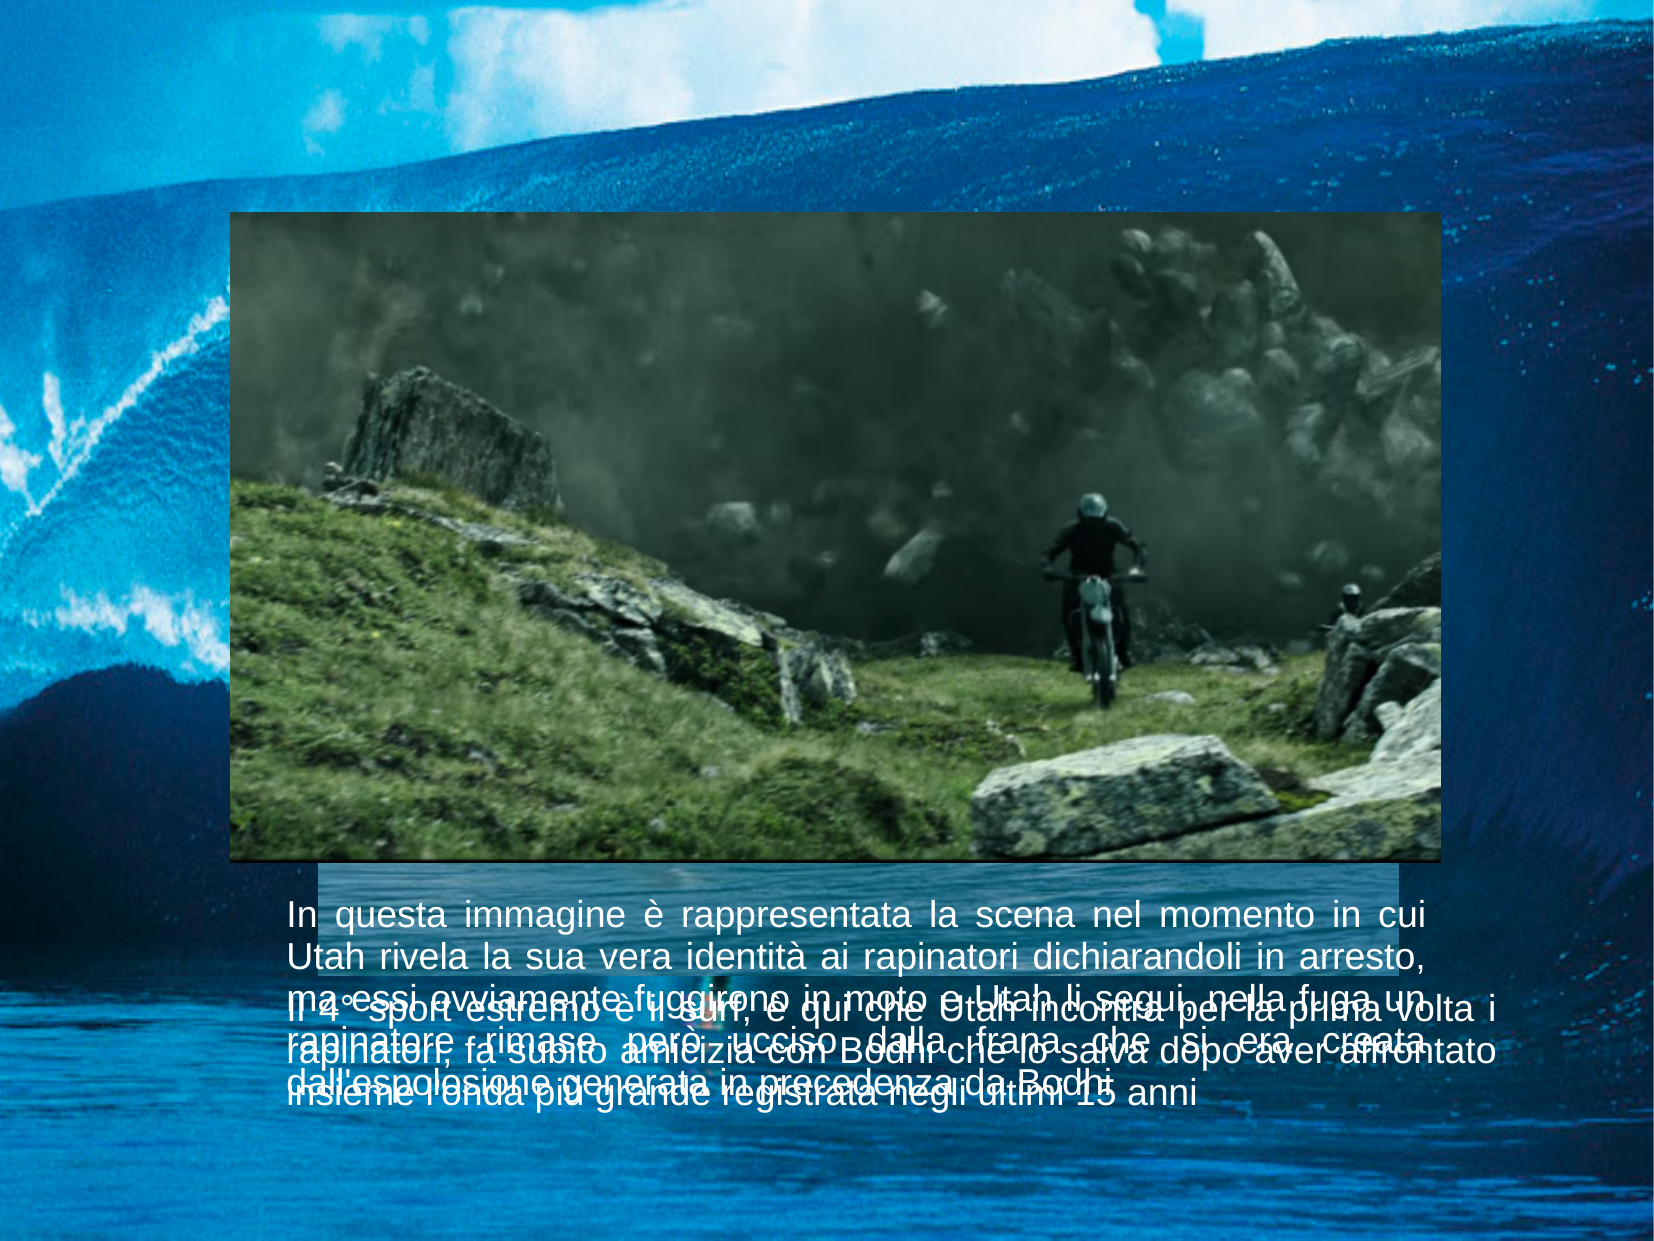

In questa immagine è rappresentata la scena nel momento in cui Utah rivela la sua vera identità ai rapinatori dichiarandoli in arresto, ma essi ovviamente fuggirono in moto e Utah li segui, nella fuga un rapinatore rimase però ucciso dalla frana che si era creata dall'espolosione generata in precedenza da Bodhi
Il 4° sport estremo è il surf, è qui che Utah incontra per la prima volta i rapinatori, fa subito amicizia con Bodhi che lo salva dopo aver affrontato insieme l'onda più grande registrata negli ultimi 15 anni